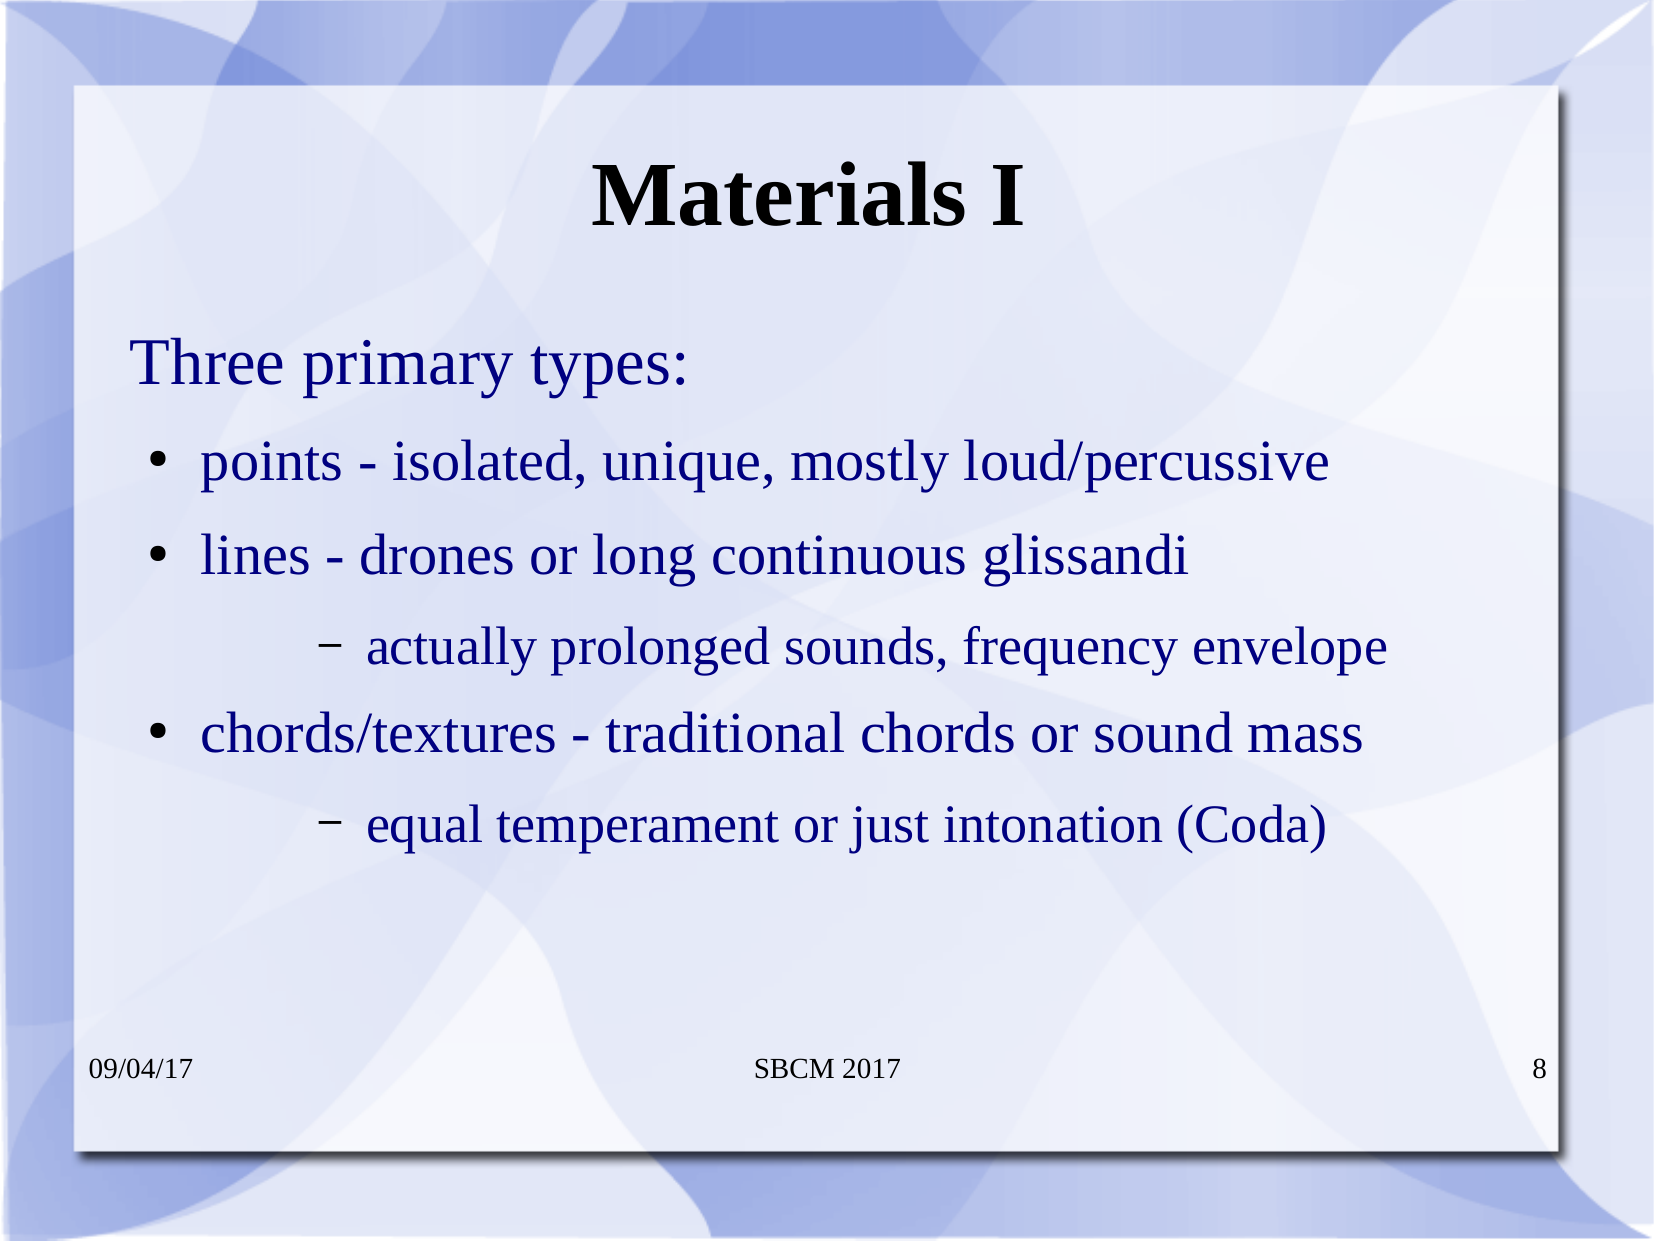

# Materials I
Three primary types:
points - isolated, unique, mostly loud/percussive
lines - drones or long continuous glissandi
actually prolonged sounds, frequency envelope
chords/textures - traditional chords or sound mass
equal temperament or just intonation (Coda)
09/04/17
SBCM 2017
8